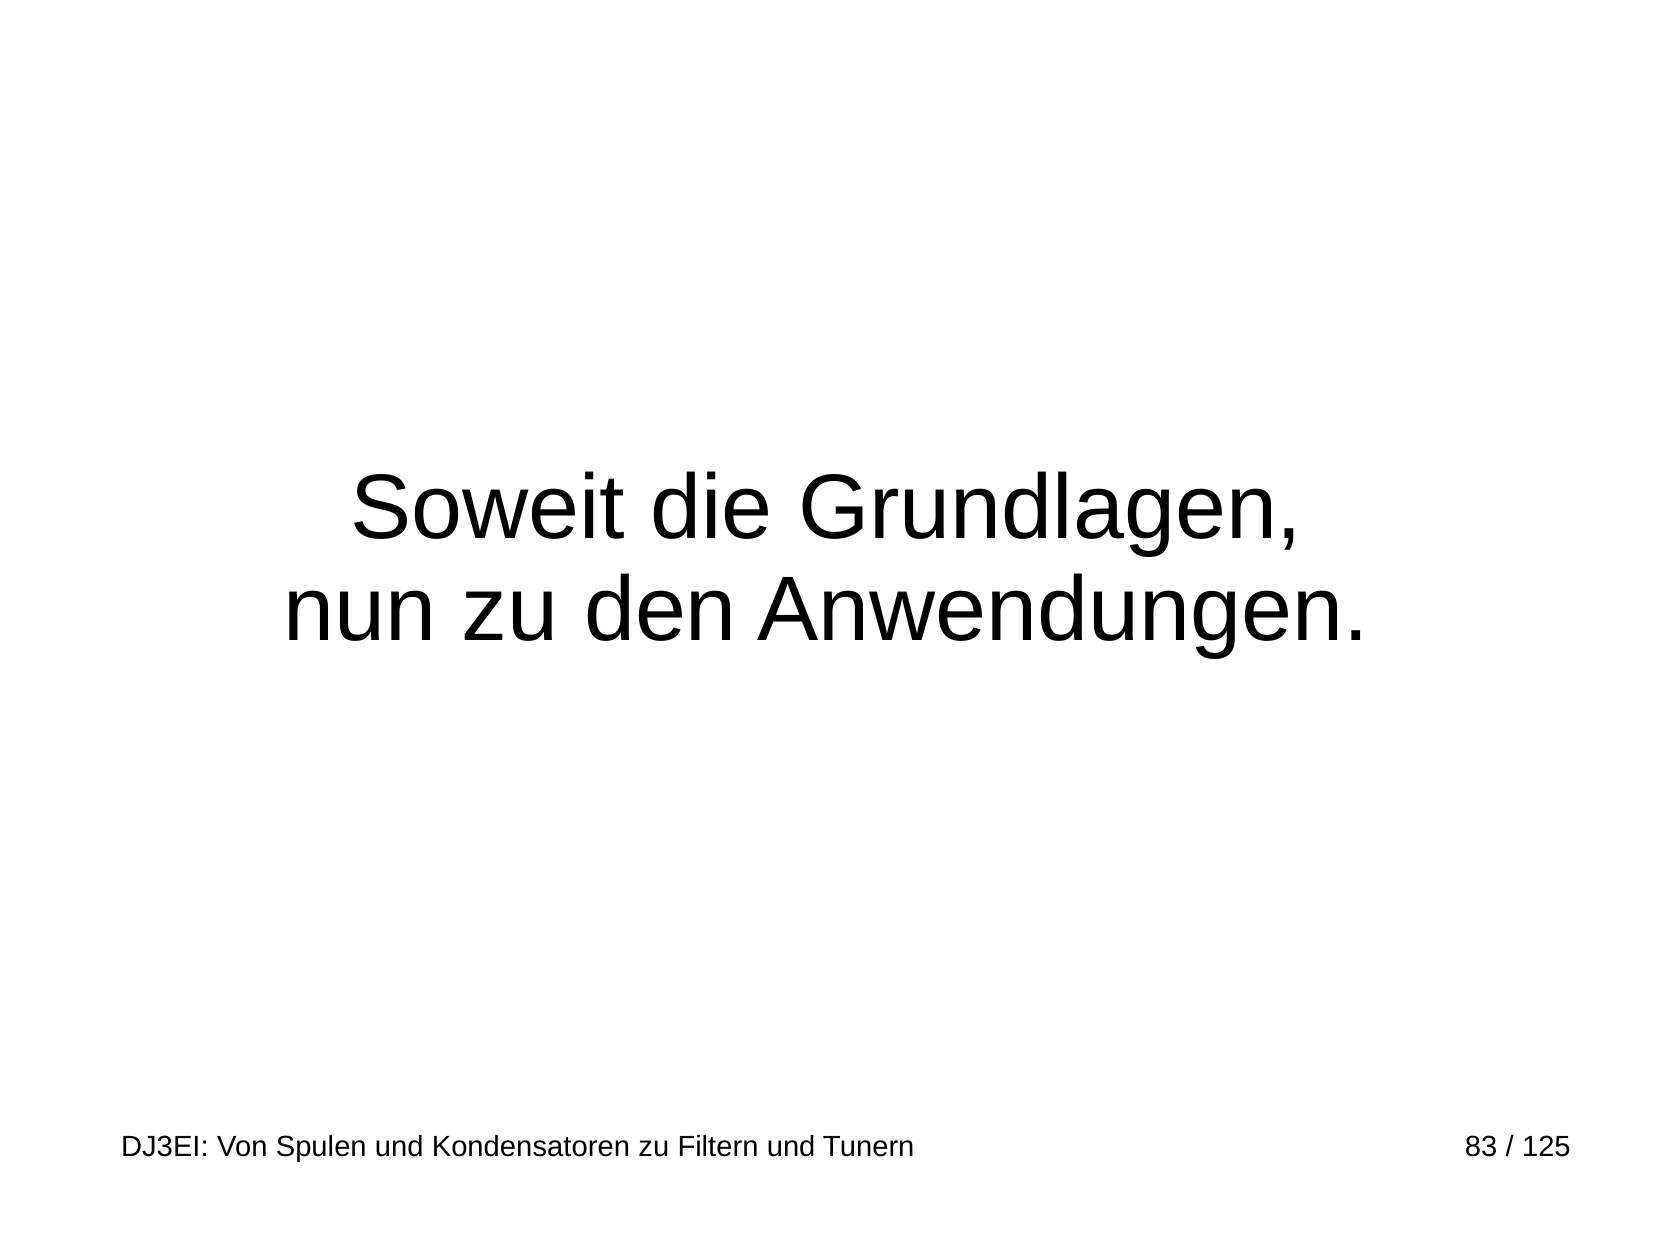

# Soweit die Grundlagen, nun zu den Anwendungen.